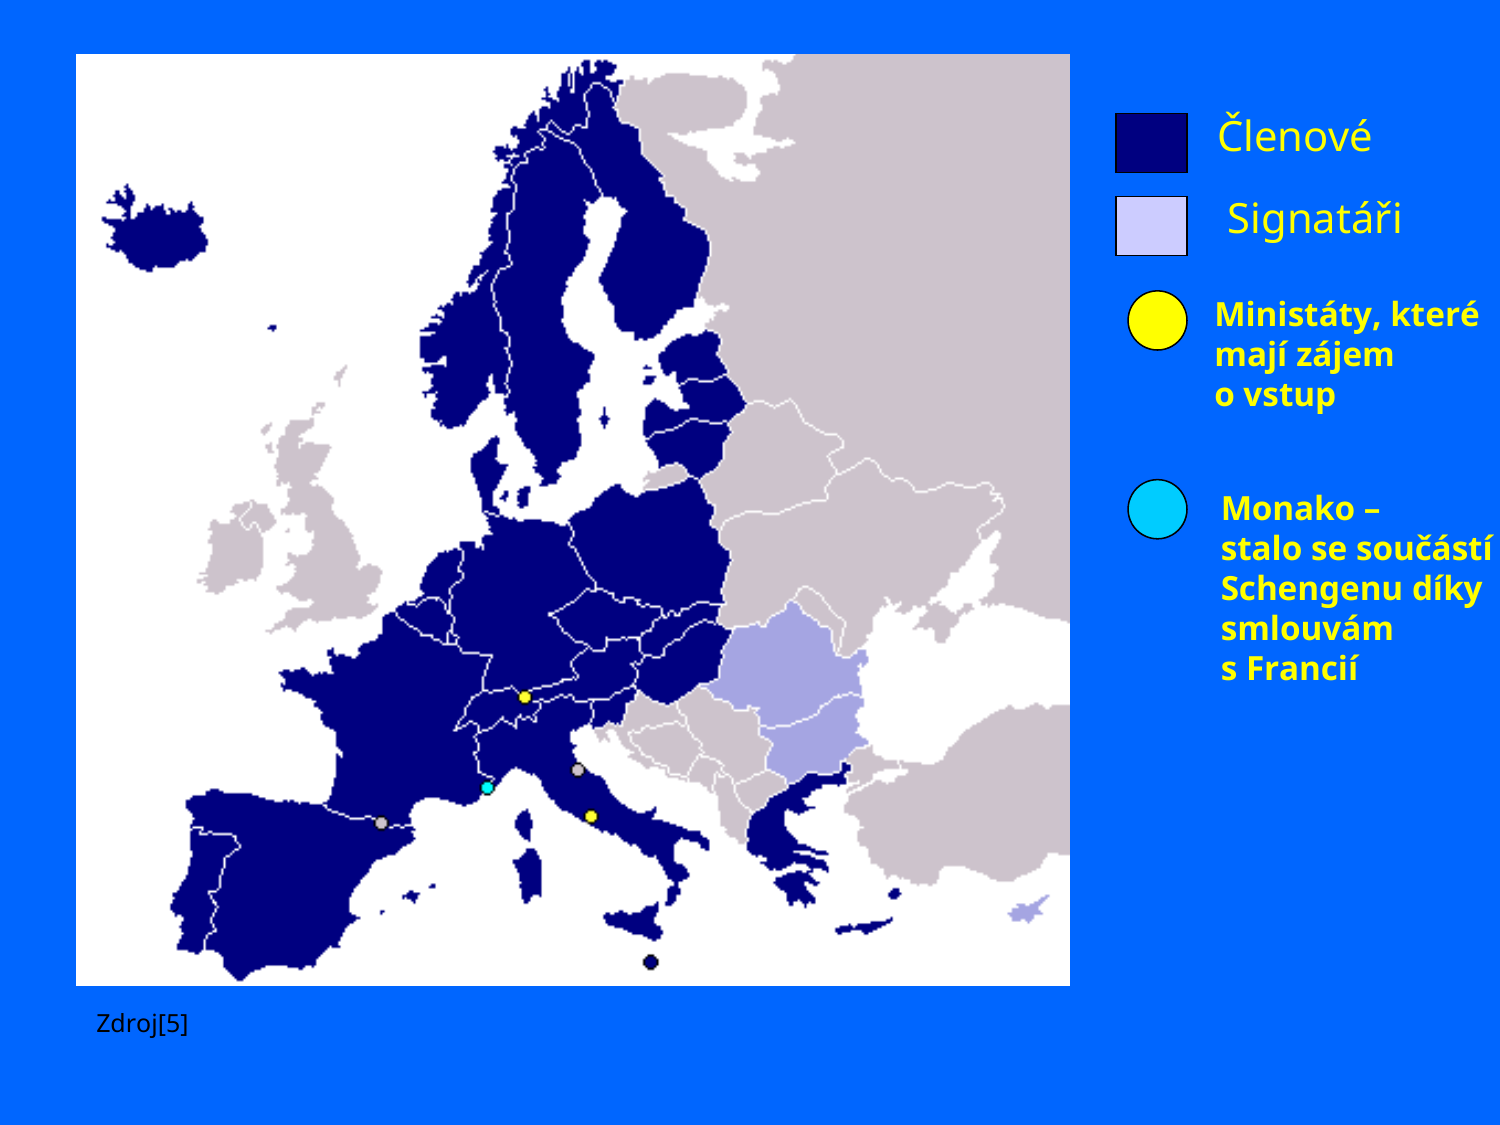

Členové
Signatáři
Ministáty, které
mají zájem
o vstup
Monako –
stalo se součástí
Schengenu díky
smlouvám
s Francií
Zdroj[5]